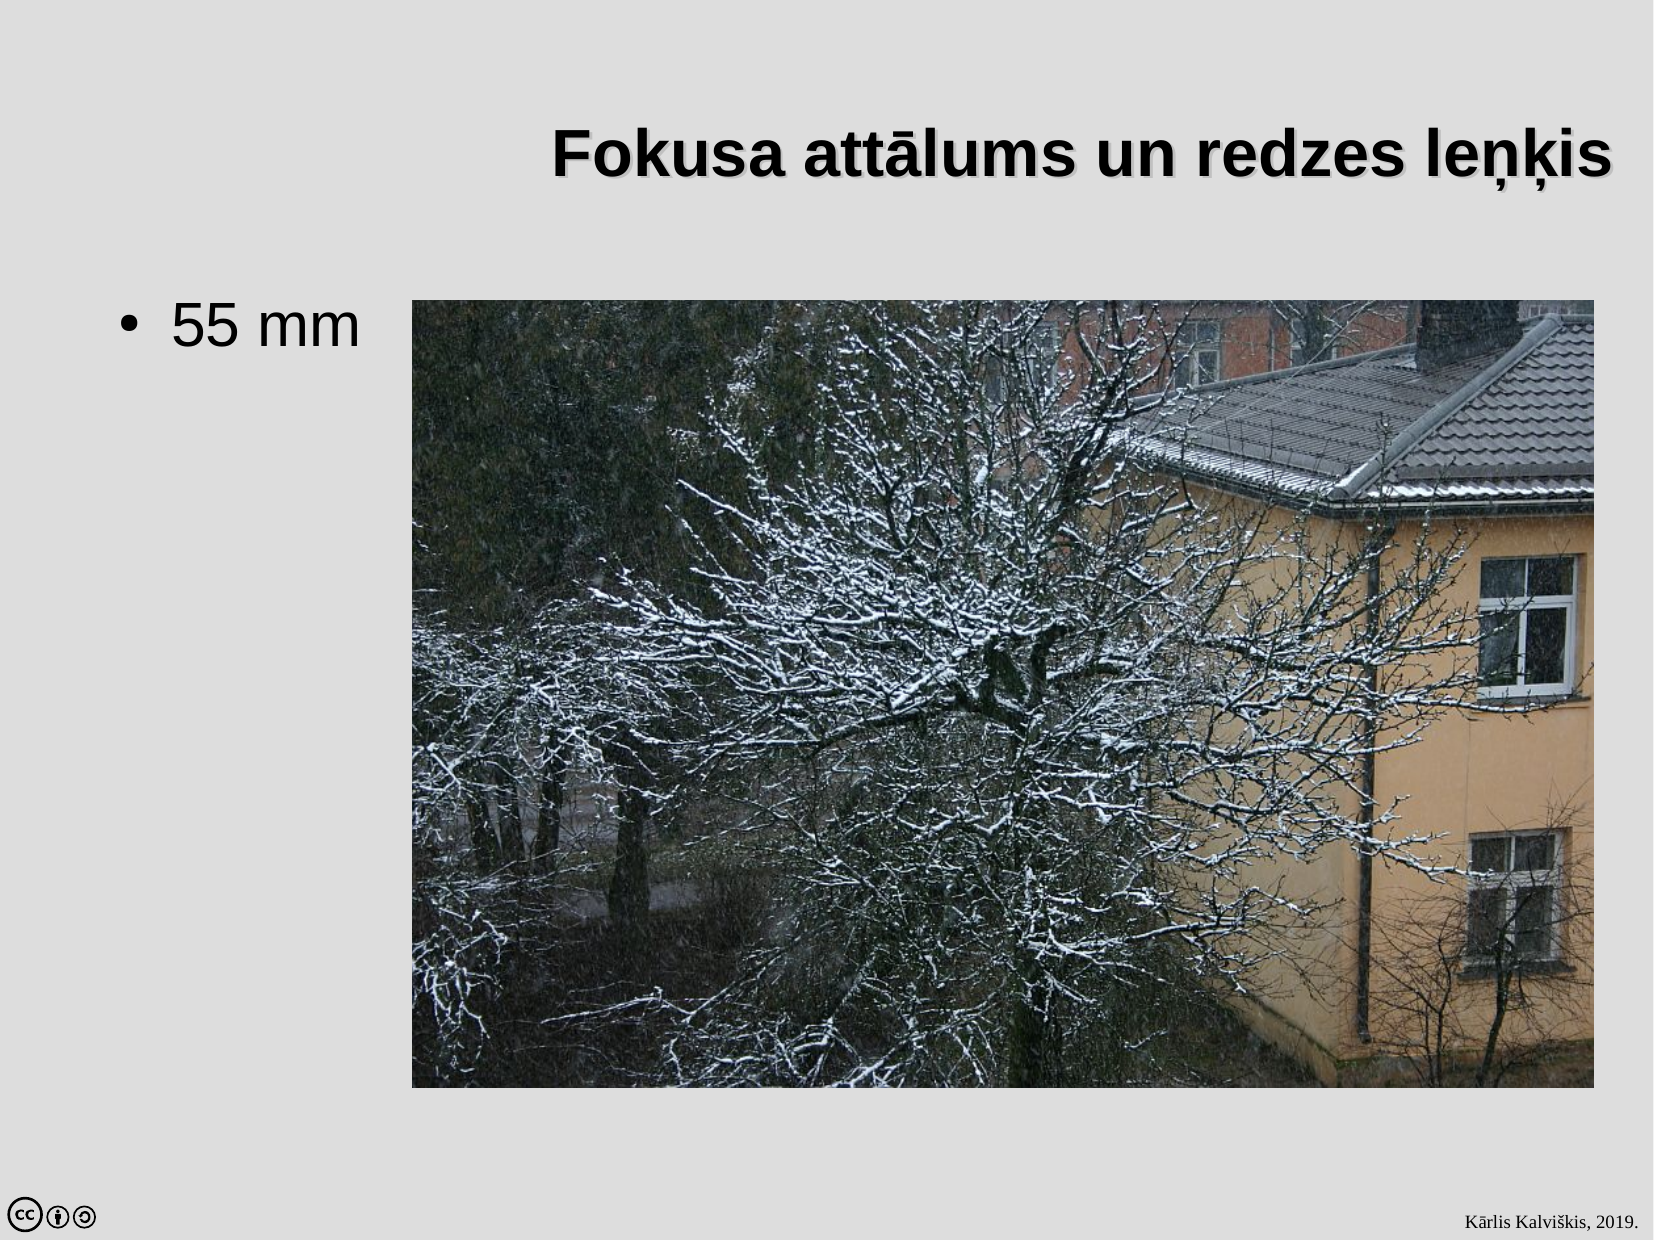

# Fokusa attālums un redzes leņķis
55 mm